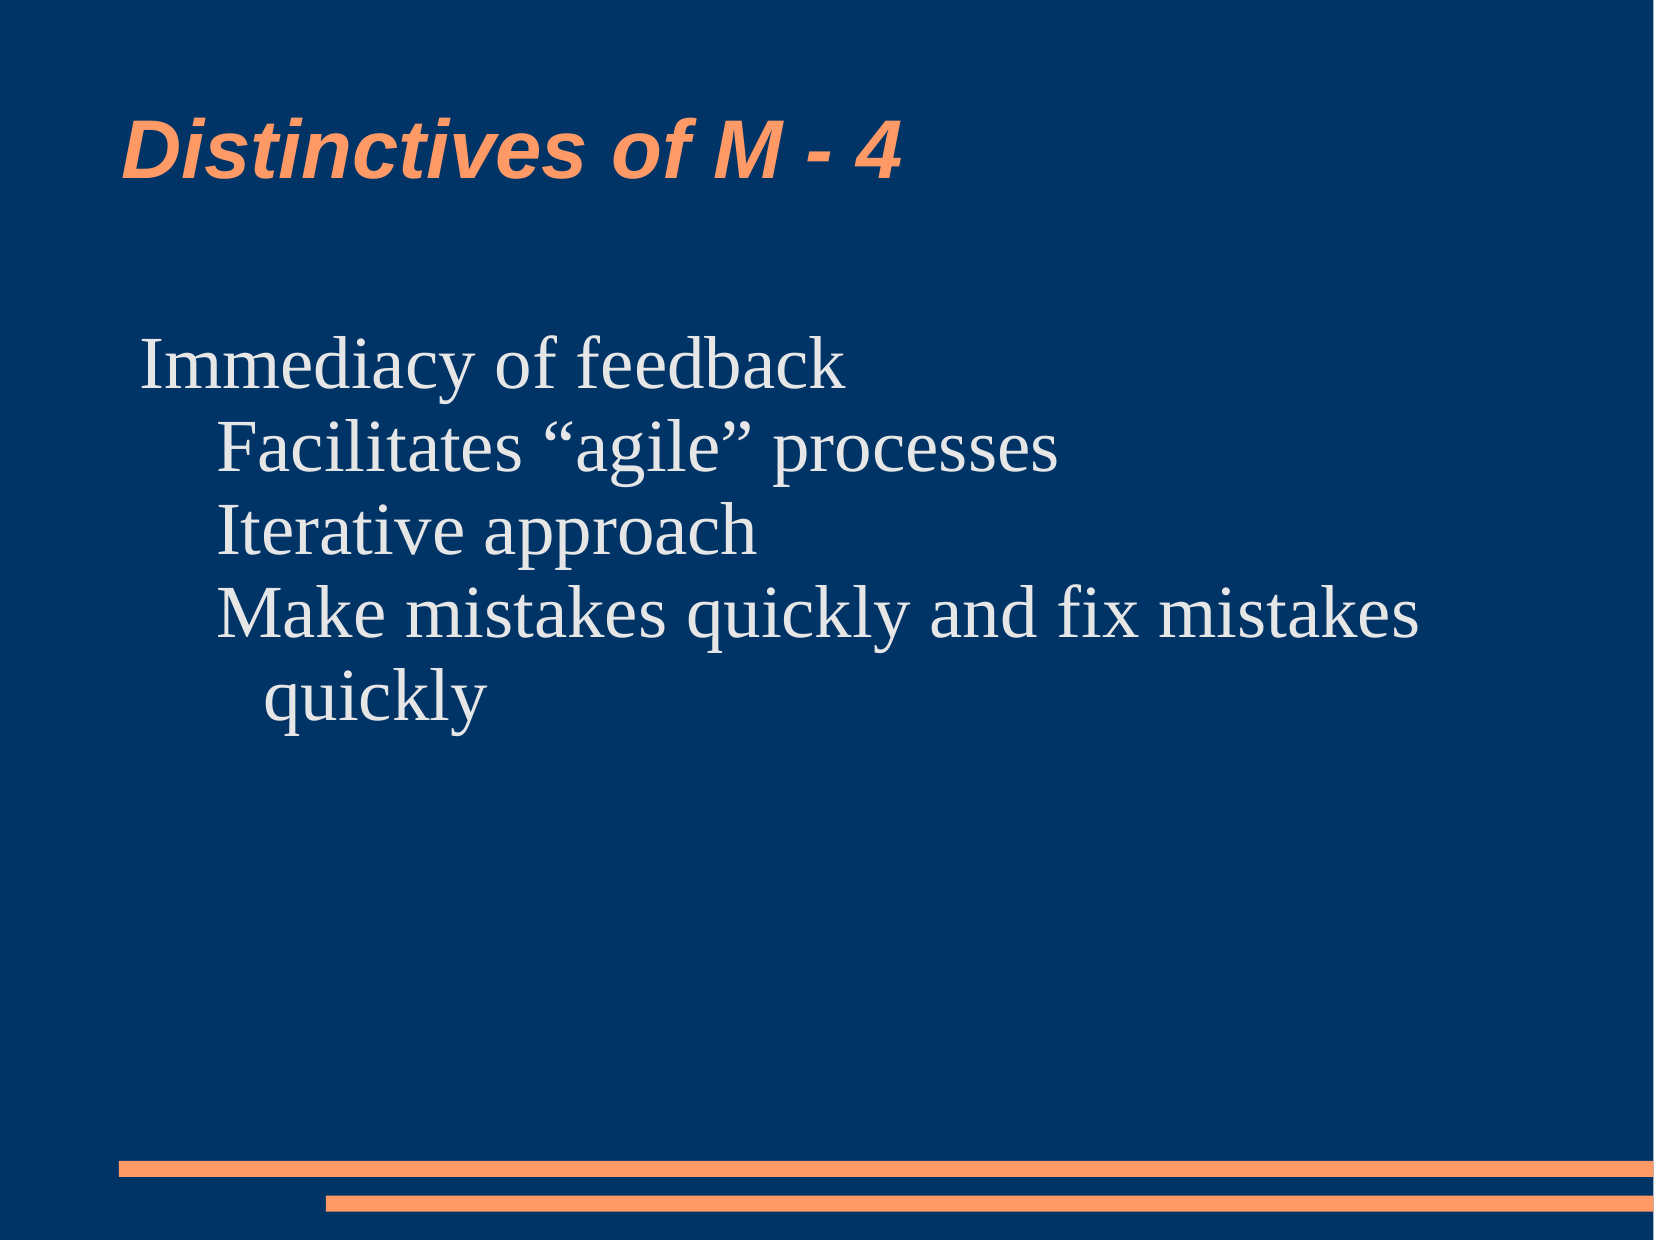

# Distinctives of M - 4
Immediacy of feedback
Facilitates “agile” processes
Iterative approach
Make mistakes quickly and fix mistakes quickly